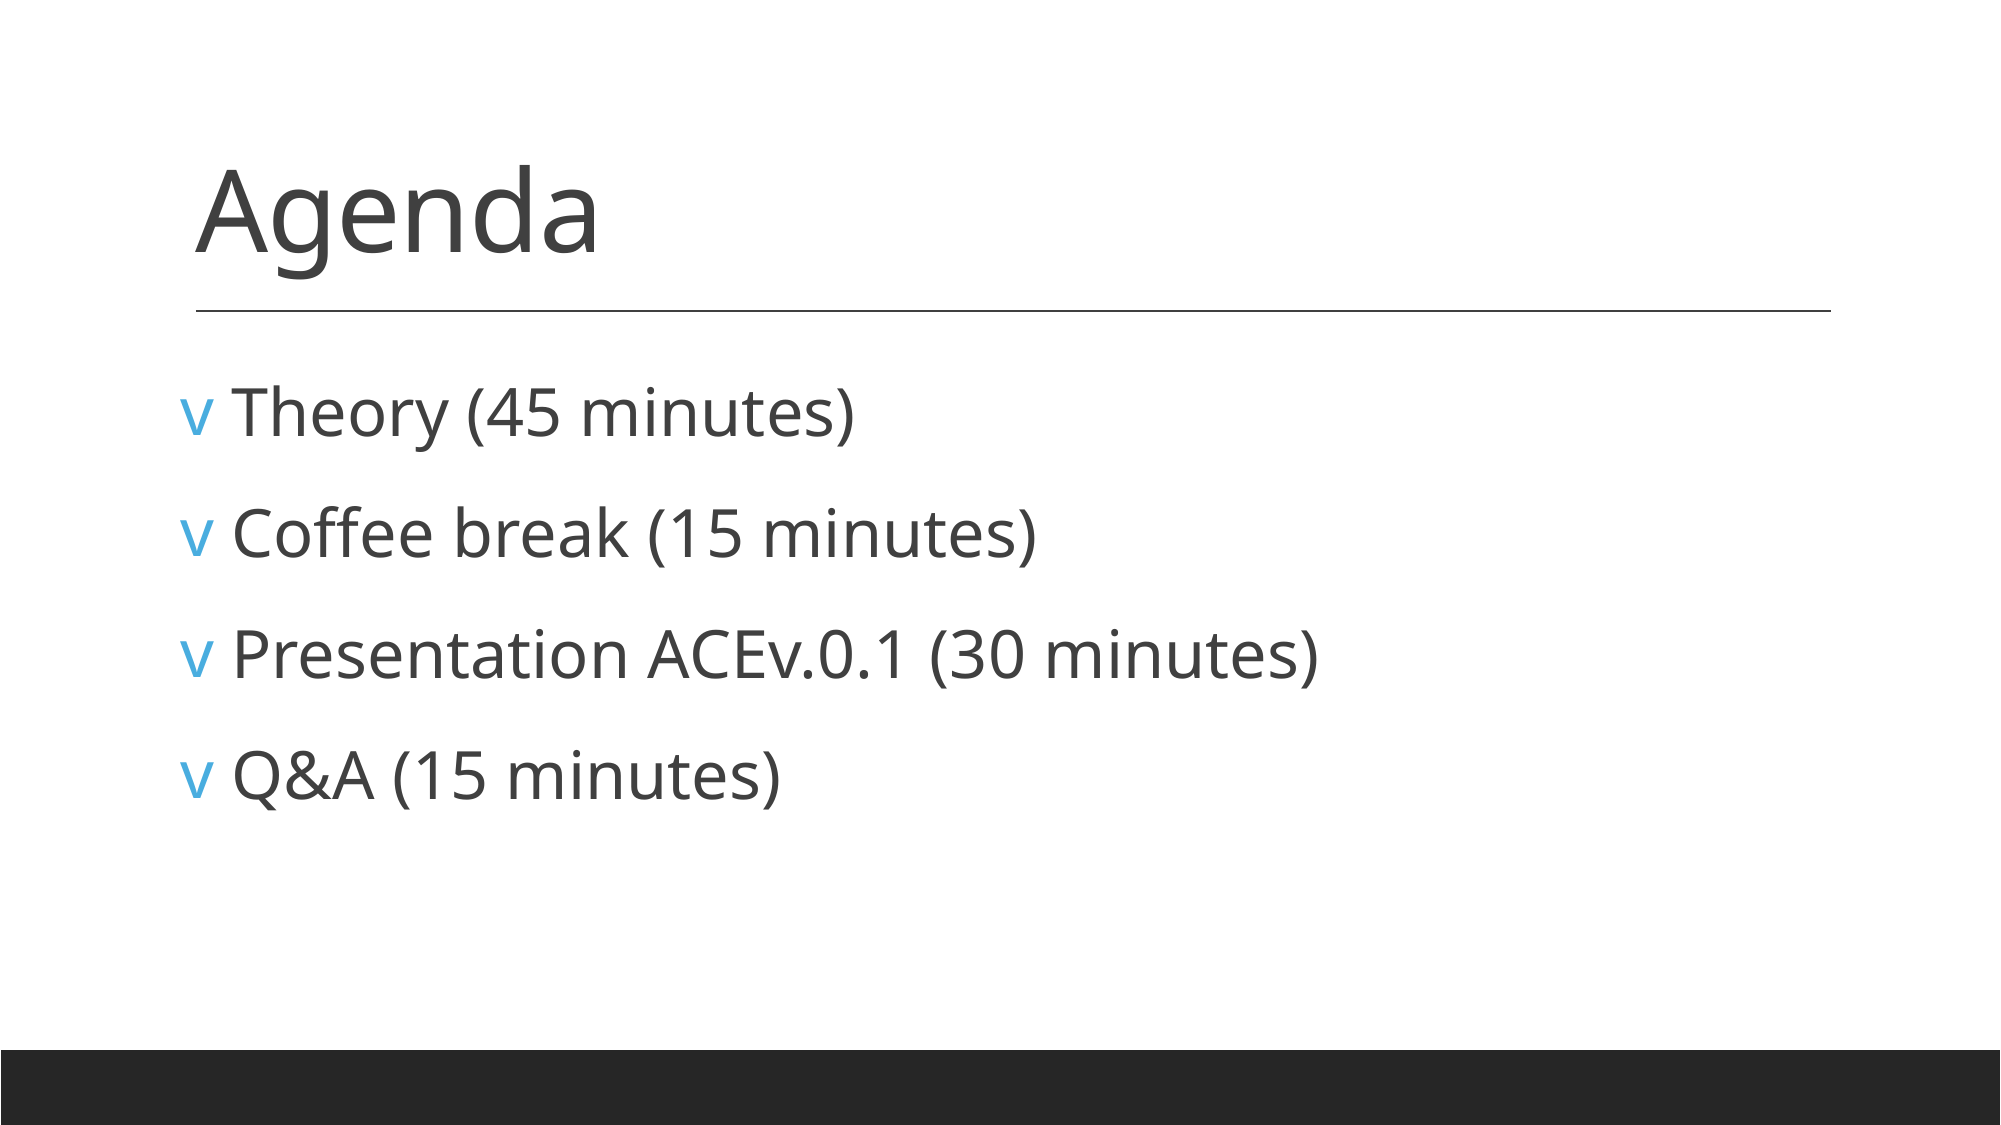

# Agenda
 Theory (45 minutes)
 Coffee break (15 minutes)
 Presentation ACEv.0.1 (30 minutes)
 Q&A (15 minutes)